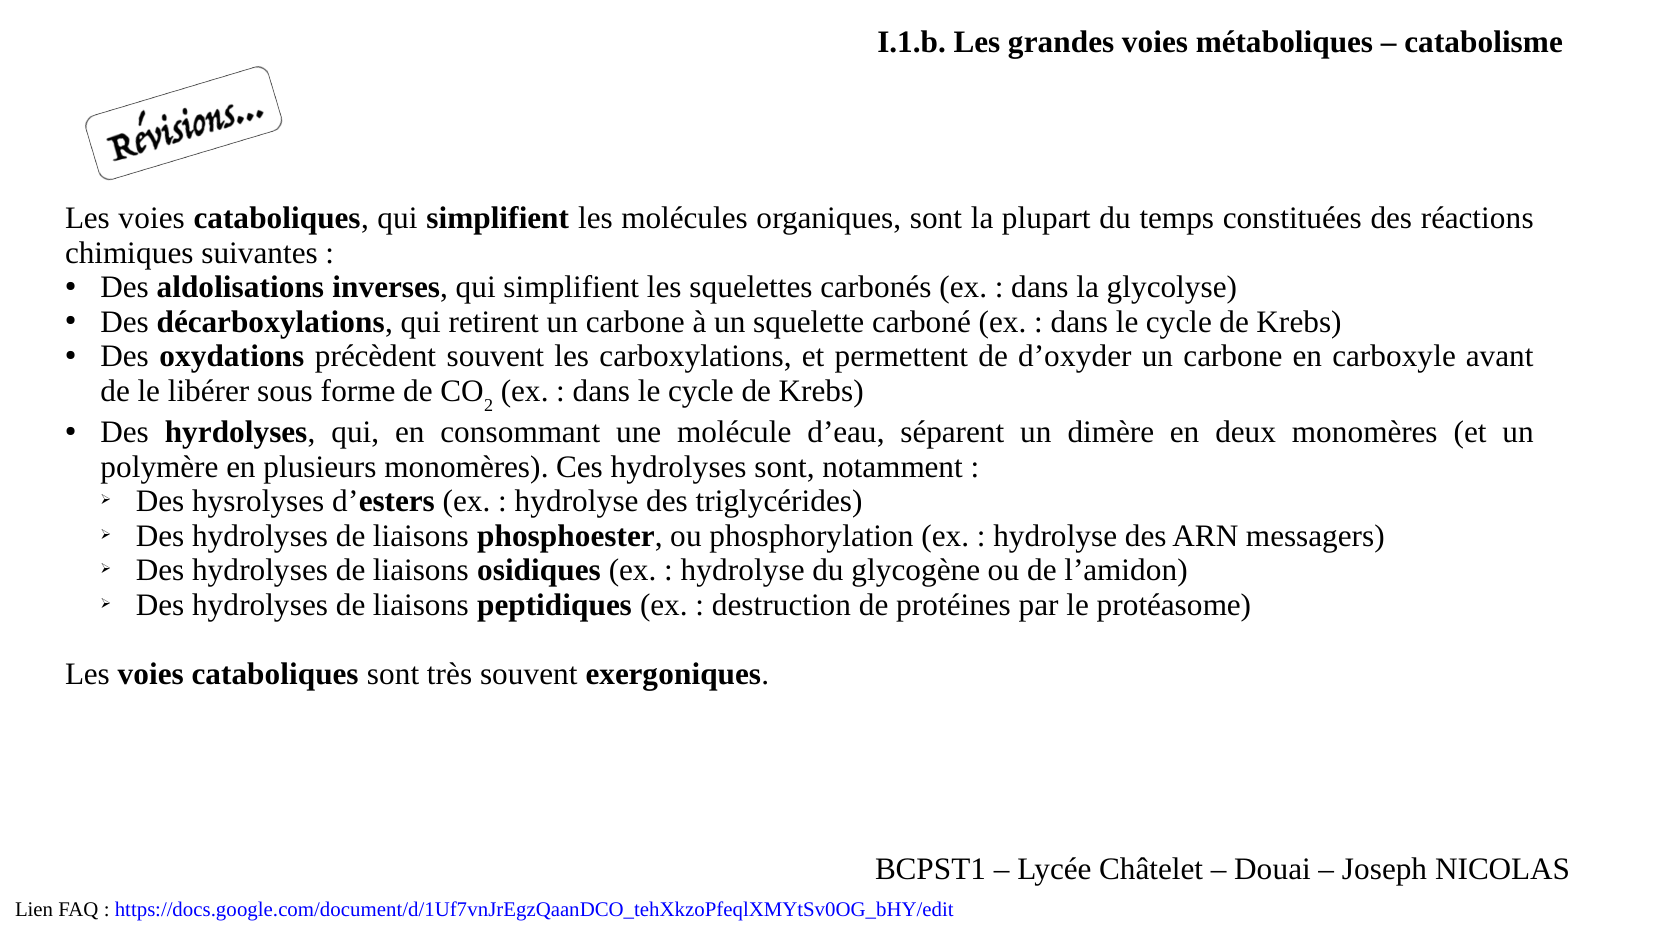

I.1.b. Les grandes voies métaboliques – catabolisme
Les voies cataboliques, qui simplifient les molécules organiques, sont la plupart du temps constituées des réactions chimiques suivantes :
Des aldolisations inverses, qui simplifient les squelettes carbonés (ex. : dans la glycolyse)
Des décarboxylations, qui retirent un carbone à un squelette carboné (ex. : dans le cycle de Krebs)
Des oxydations précèdent souvent les carboxylations, et permettent de d’oxyder un carbone en carboxyle avant de le libérer sous forme de CO2 (ex. : dans le cycle de Krebs)
Des hyrdolyses, qui, en consommant une molécule d’eau, séparent un dimère en deux monomères (et un polymère en plusieurs monomères). Ces hydrolyses sont, notamment :
Des hysrolyses d’esters (ex. : hydrolyse des triglycérides)
Des hydrolyses de liaisons phosphoester, ou phosphorylation (ex. : hydrolyse des ARN messagers)
Des hydrolyses de liaisons osidiques (ex. : hydrolyse du glycogène ou de l’amidon)
Des hydrolyses de liaisons peptidiques (ex. : destruction de protéines par le protéasome)
Les voies cataboliques sont très souvent exergoniques.
BCPST1 – Lycée Châtelet – Douai – Joseph NICOLAS
Lien FAQ : https://docs.google.com/document/d/1Uf7vnJrEgzQaanDCO_tehXkzoPfeqlXMYtSv0OG_bHY/edit